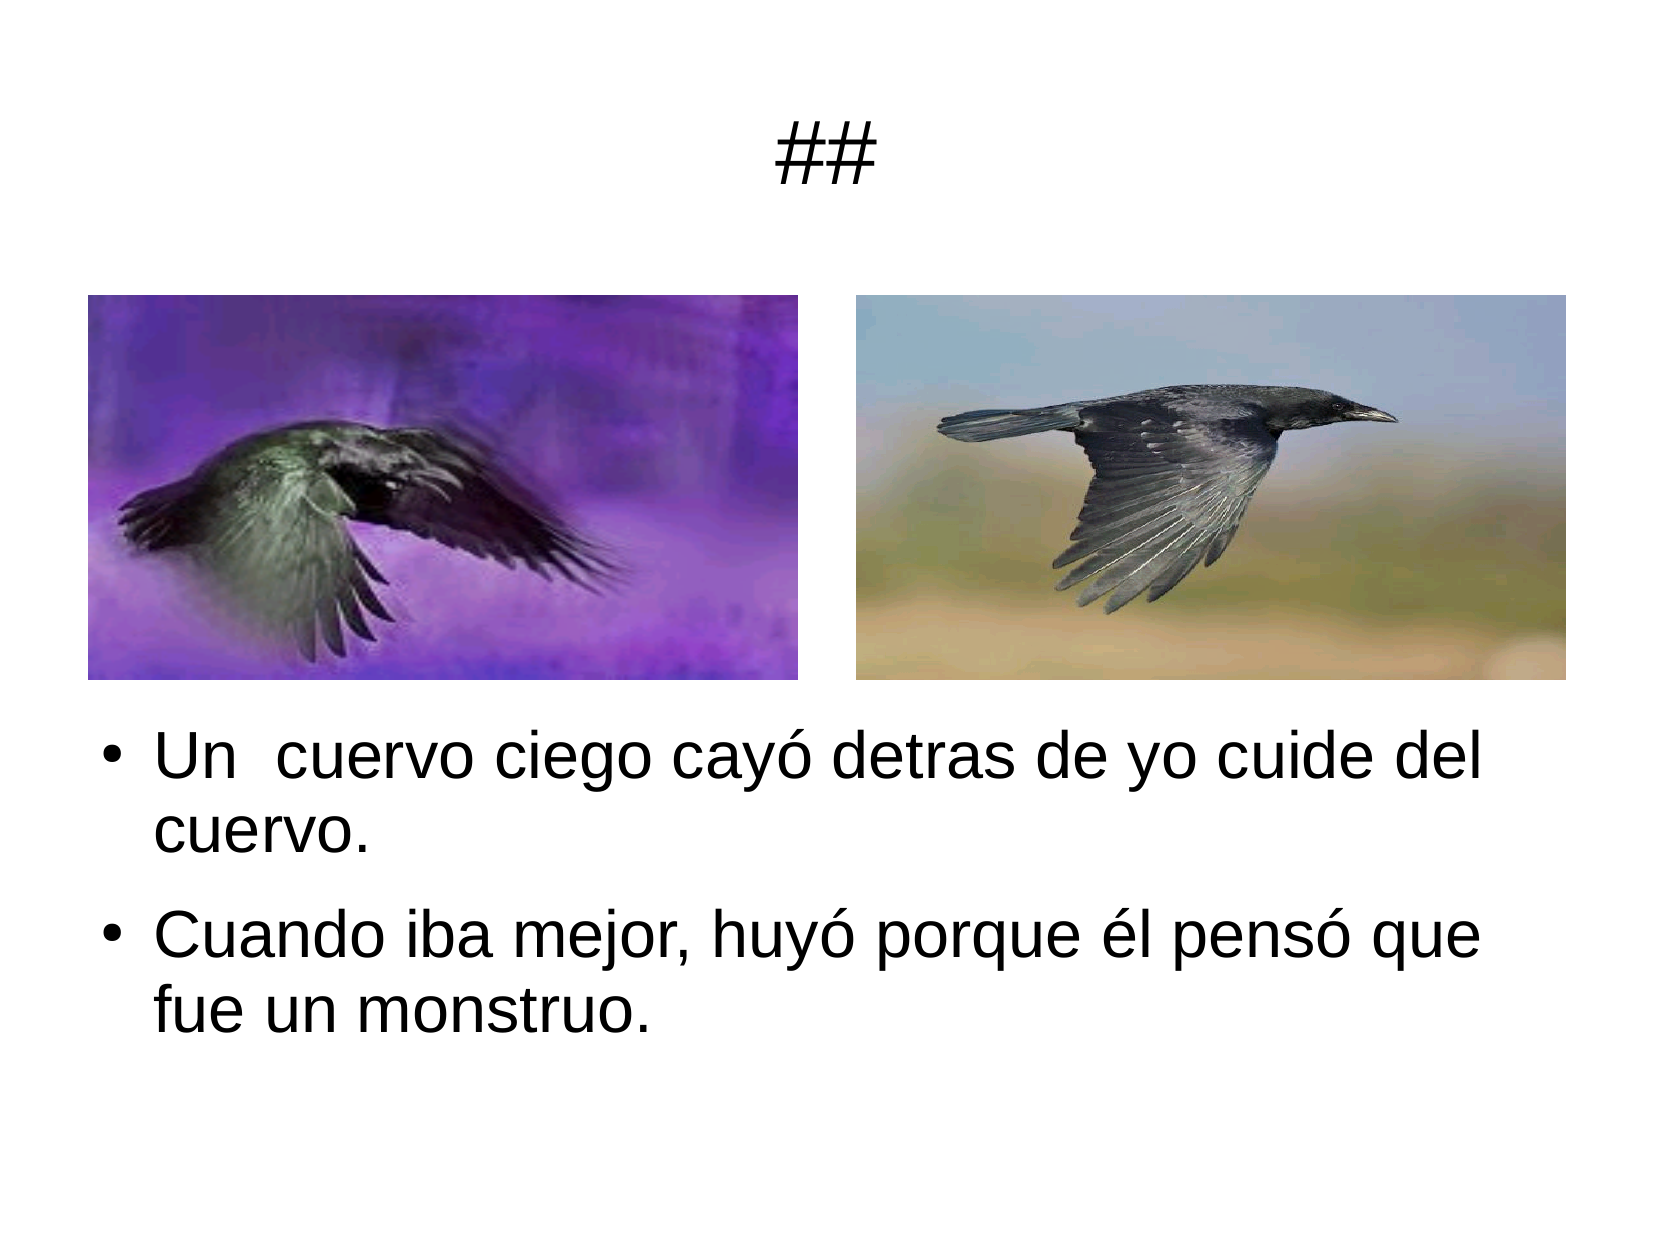

# ##
Un cuervo ciego cayó detras de yo cuide del cuervo.
Cuando iba mejor, huyó porque él pensó que fue un monstruo.